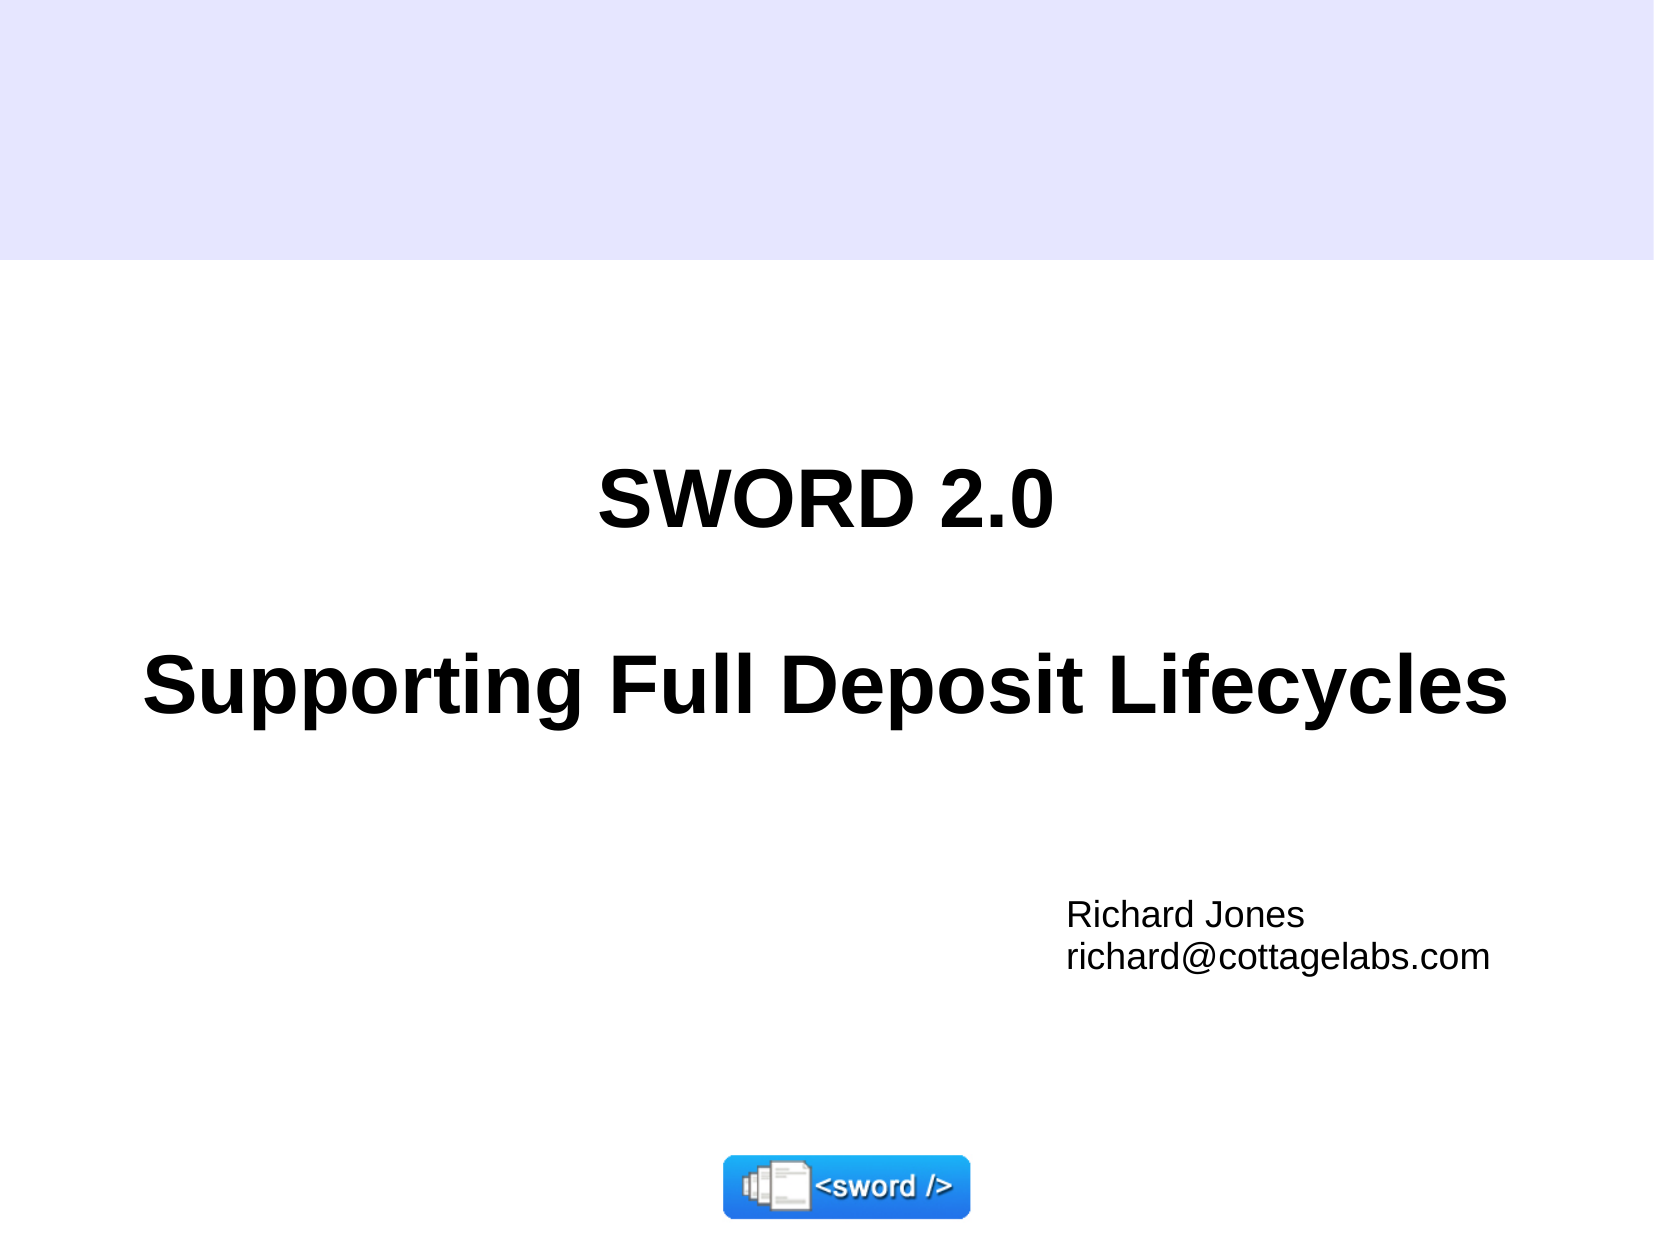

SWORD 2.0
Supporting Full Deposit Lifecycles
Richard Jones
richard@cottagelabs.com